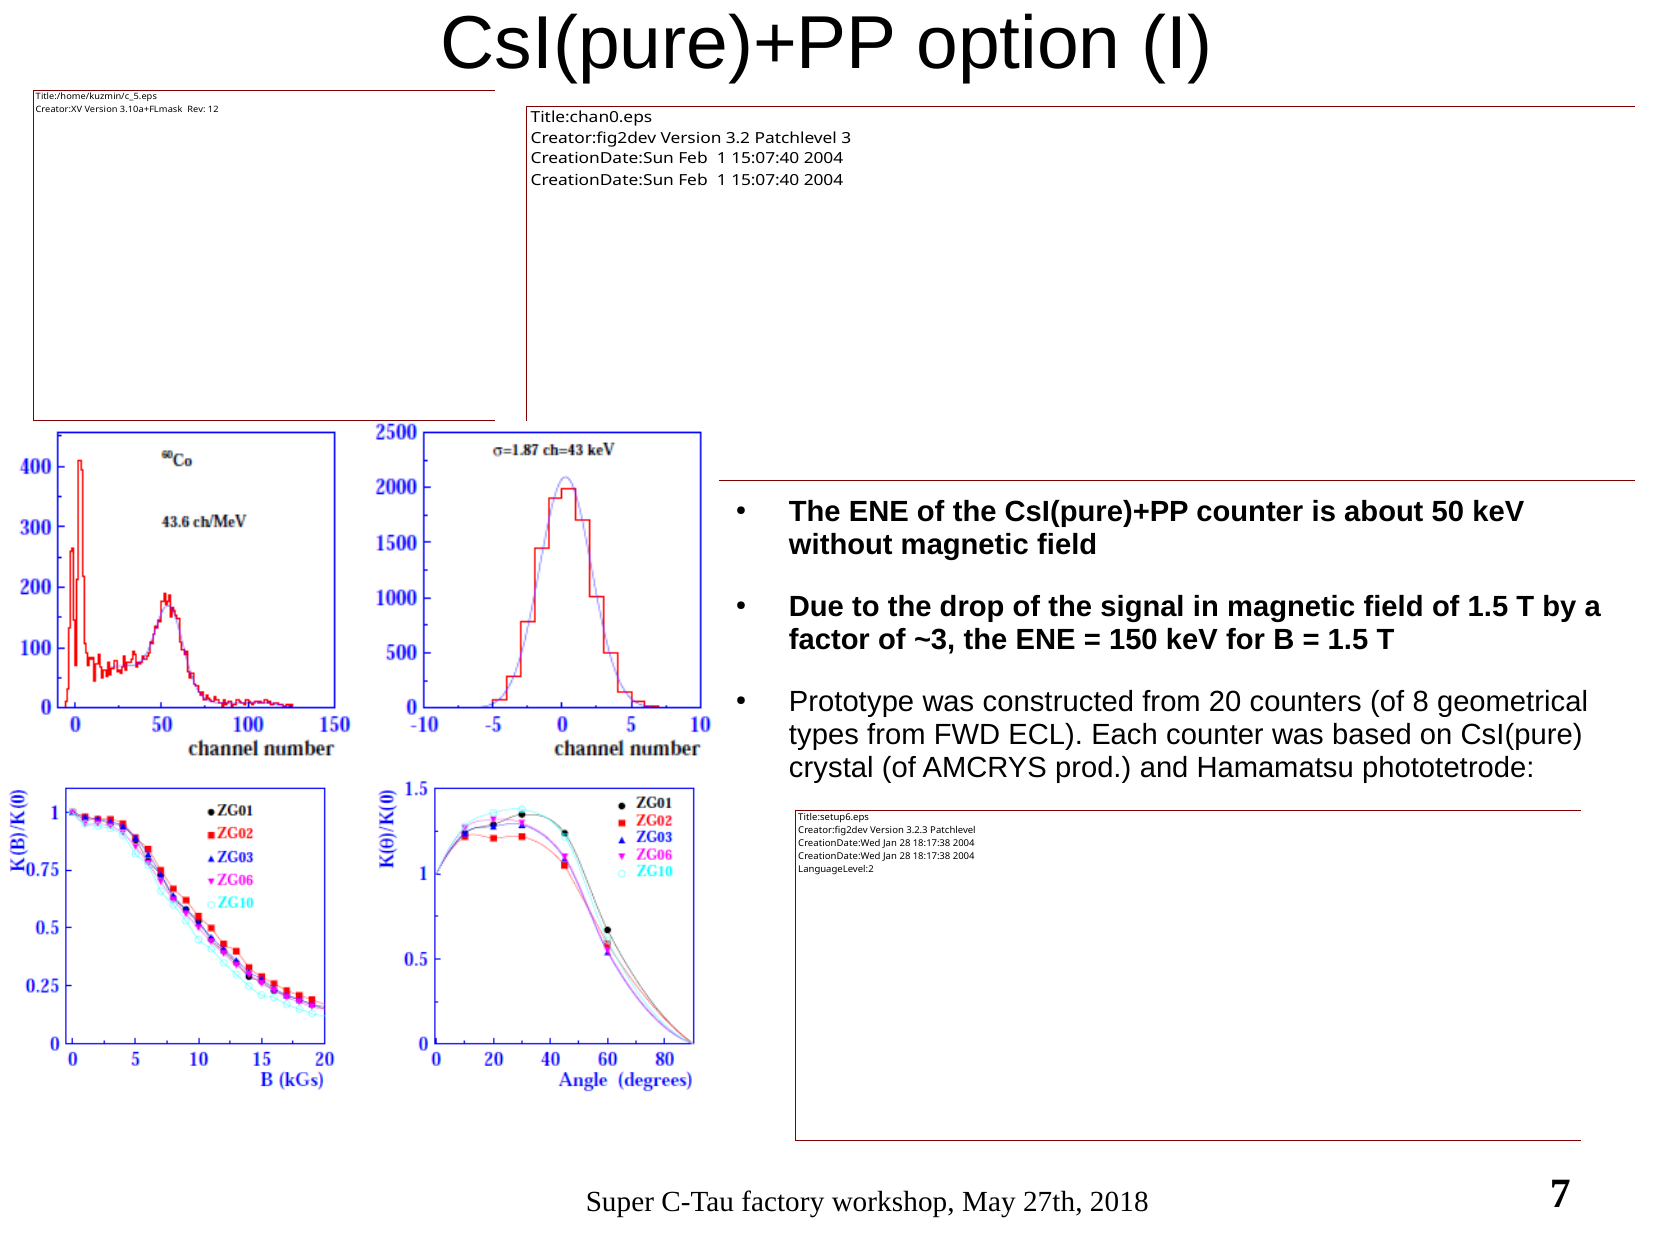

# CsI(pure)+PP option (I)
The ENE of the CsI(pure)+PP counter is about 50 keV without magnetic field
Due to the drop of the signal in magnetic field of 1.5 T by a factor of ~3, the ENE = 150 keV for B = 1.5 T
Prototype was constructed from 20 counters (of 8 geometrical types from FWD ECL). Each counter was based on CsI(pure) crystal (of AMCRYS prod.) and Hamamatsu phototetrode:
7
Super C-Tau factory workshop, May 27th, 2018